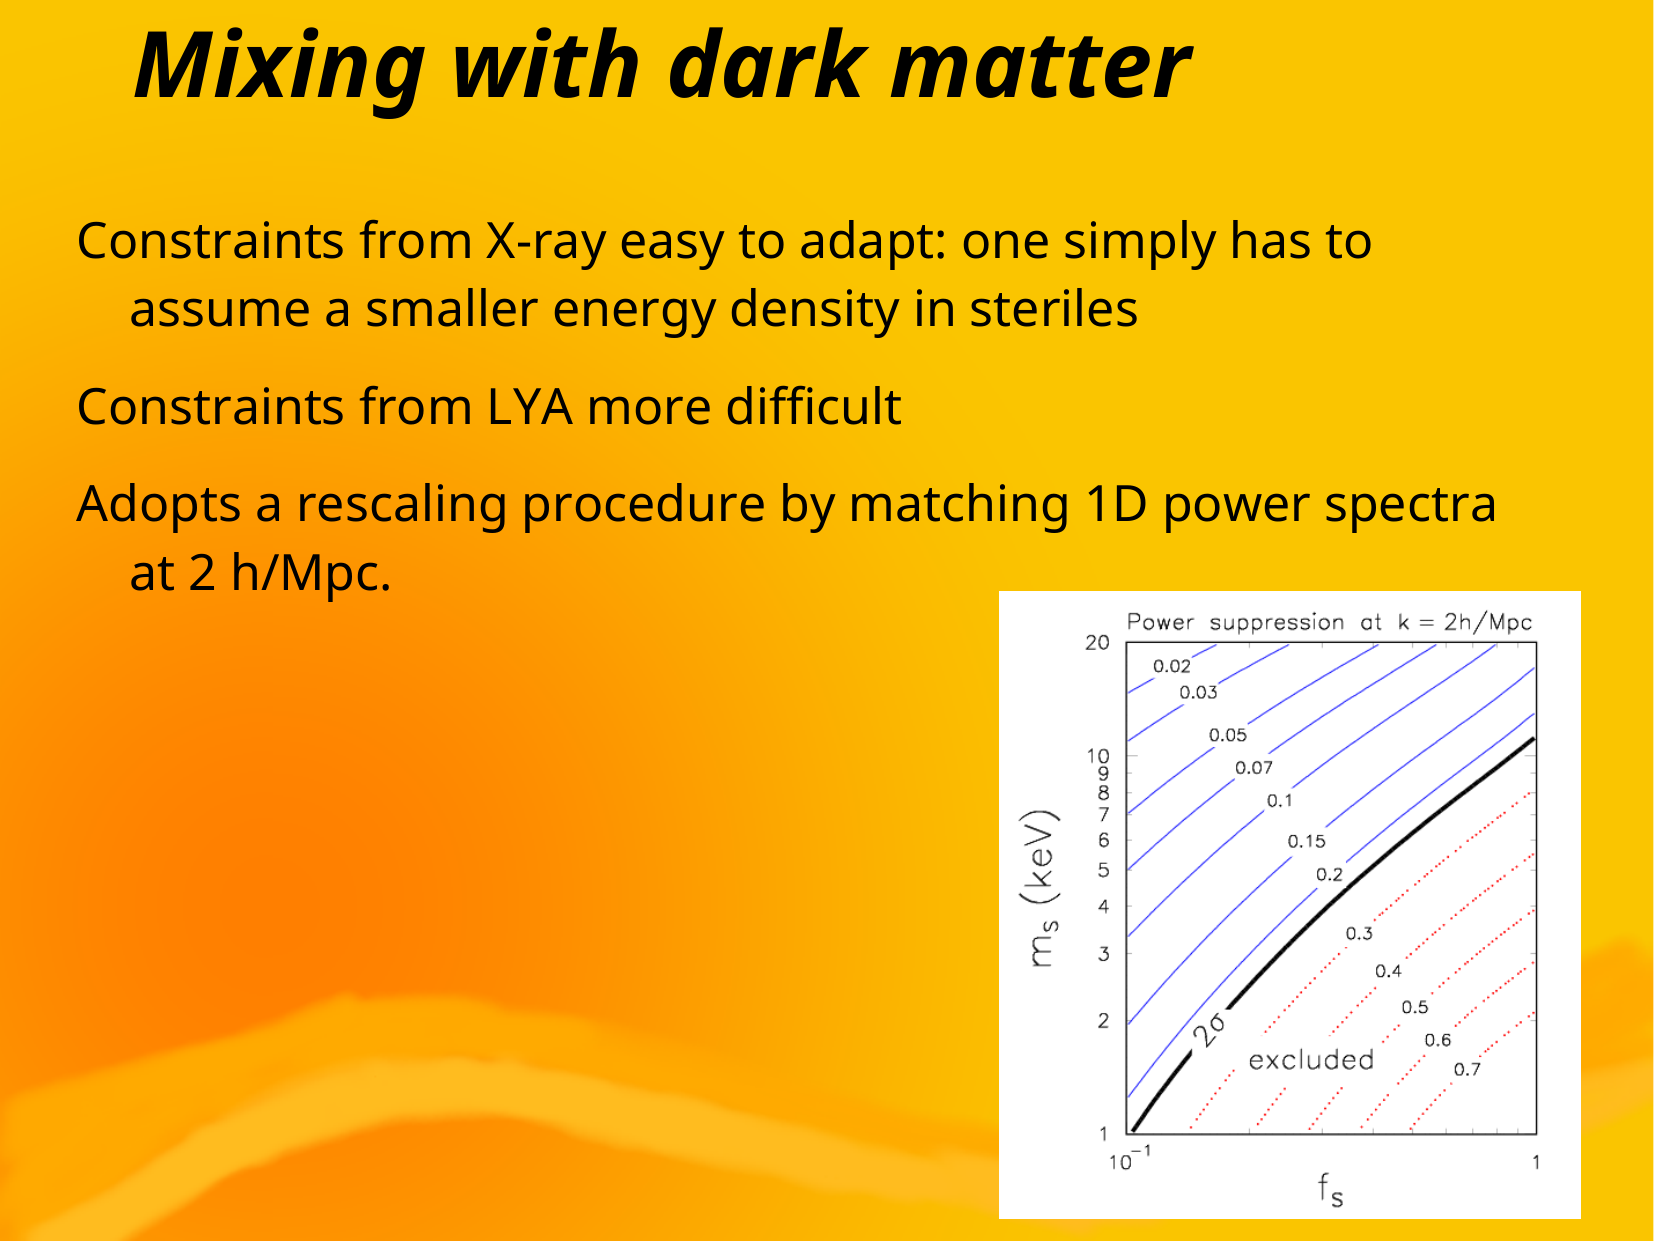

# Mixing with dark matter
Constraints from X-ray easy to adapt: one simply has to assume a smaller energy density in steriles
Constraints from LYA more difficult
Adopts a rescaling procedure by matching 1D power spectra at 2 h/Mpc.